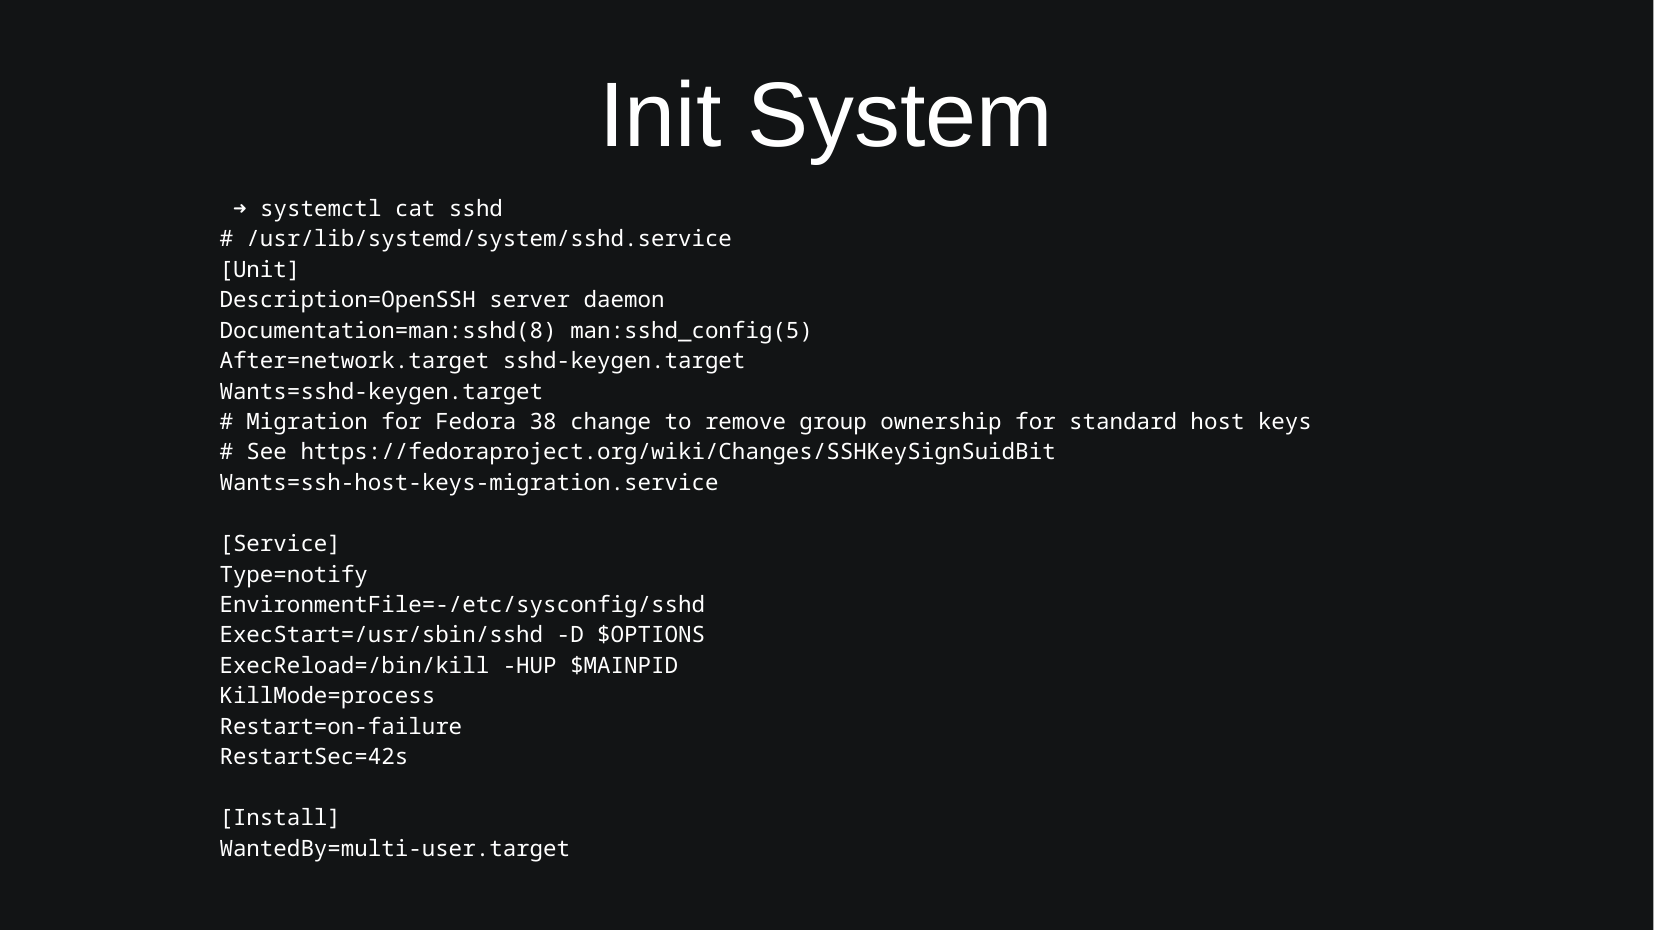

# Init System
 ➜ systemctl cat sshd
# /usr/lib/systemd/system/sshd.service
[Unit]
Description=OpenSSH server daemon
Documentation=man:sshd(8) man:sshd_config(5)
After=network.target sshd-keygen.target
Wants=sshd-keygen.target
# Migration for Fedora 38 change to remove group ownership for standard host keys
# See https://fedoraproject.org/wiki/Changes/SSHKeySignSuidBit
Wants=ssh-host-keys-migration.service
[Service]
Type=notify
EnvironmentFile=-/etc/sysconfig/sshd
ExecStart=/usr/sbin/sshd -D $OPTIONS
ExecReload=/bin/kill -HUP $MAINPID
KillMode=process
Restart=on-failure
RestartSec=42s
[Install]
WantedBy=multi-user.target